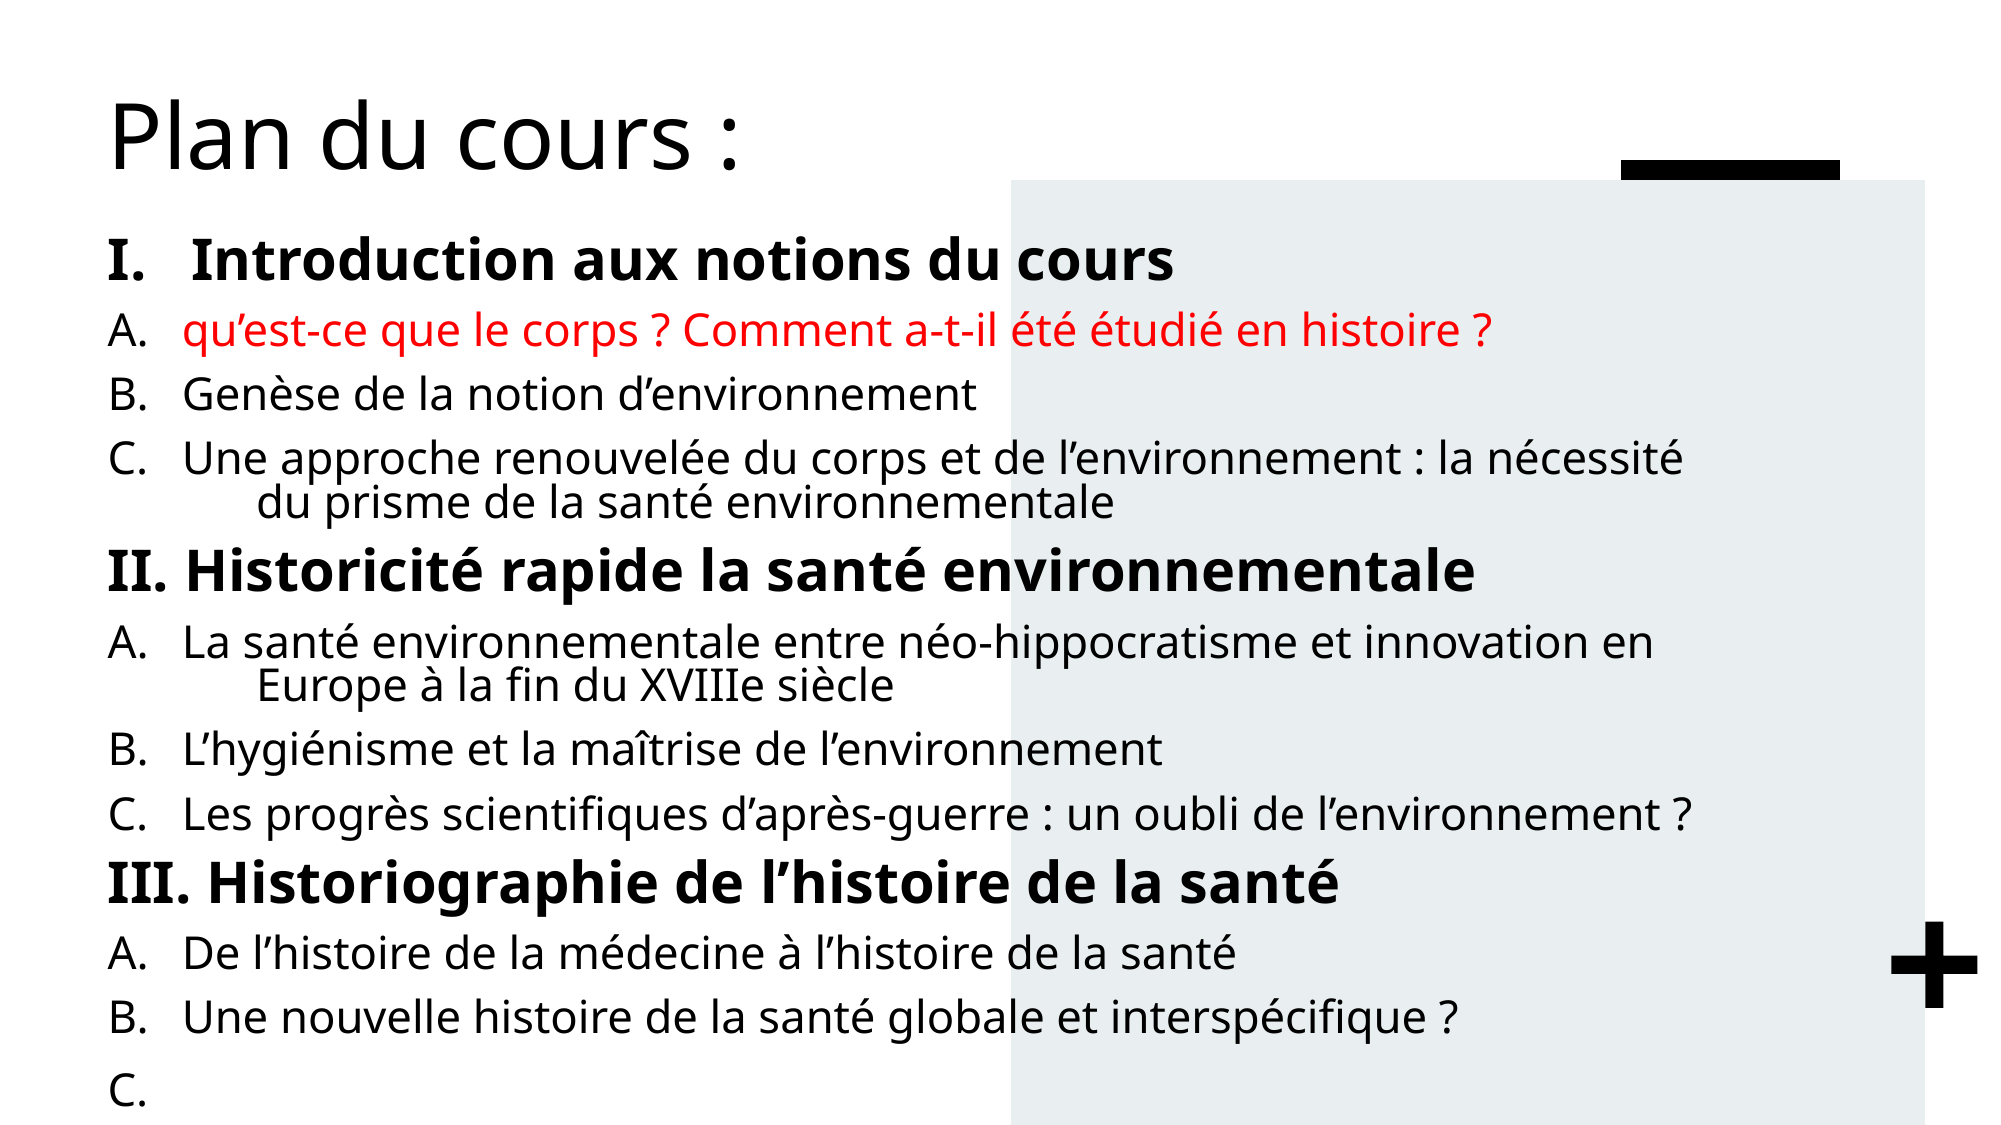

# Plan du cours :
Introduction aux notions du cours
qu’est-ce que le corps ? Comment a-t-il été étudié en histoire ?
Genèse de la notion d’environnement
Une approche renouvelée du corps et de l’environnement : la nécessité du prisme de la santé environnementale
II. Historicité rapide la santé environnementale
La santé environnementale entre néo-hippocratisme et innovation en Europe à la fin du XVIIIe siècle
L’hygiénisme et la maîtrise de l’environnement
Les progrès scientifiques d’après-guerre : un oubli de l’environnement ?
III. Historiographie de l’histoire de la santé
De l’histoire de la médecine à l’histoire de la santé
Une nouvelle histoire de la santé globale et interspécifique ?